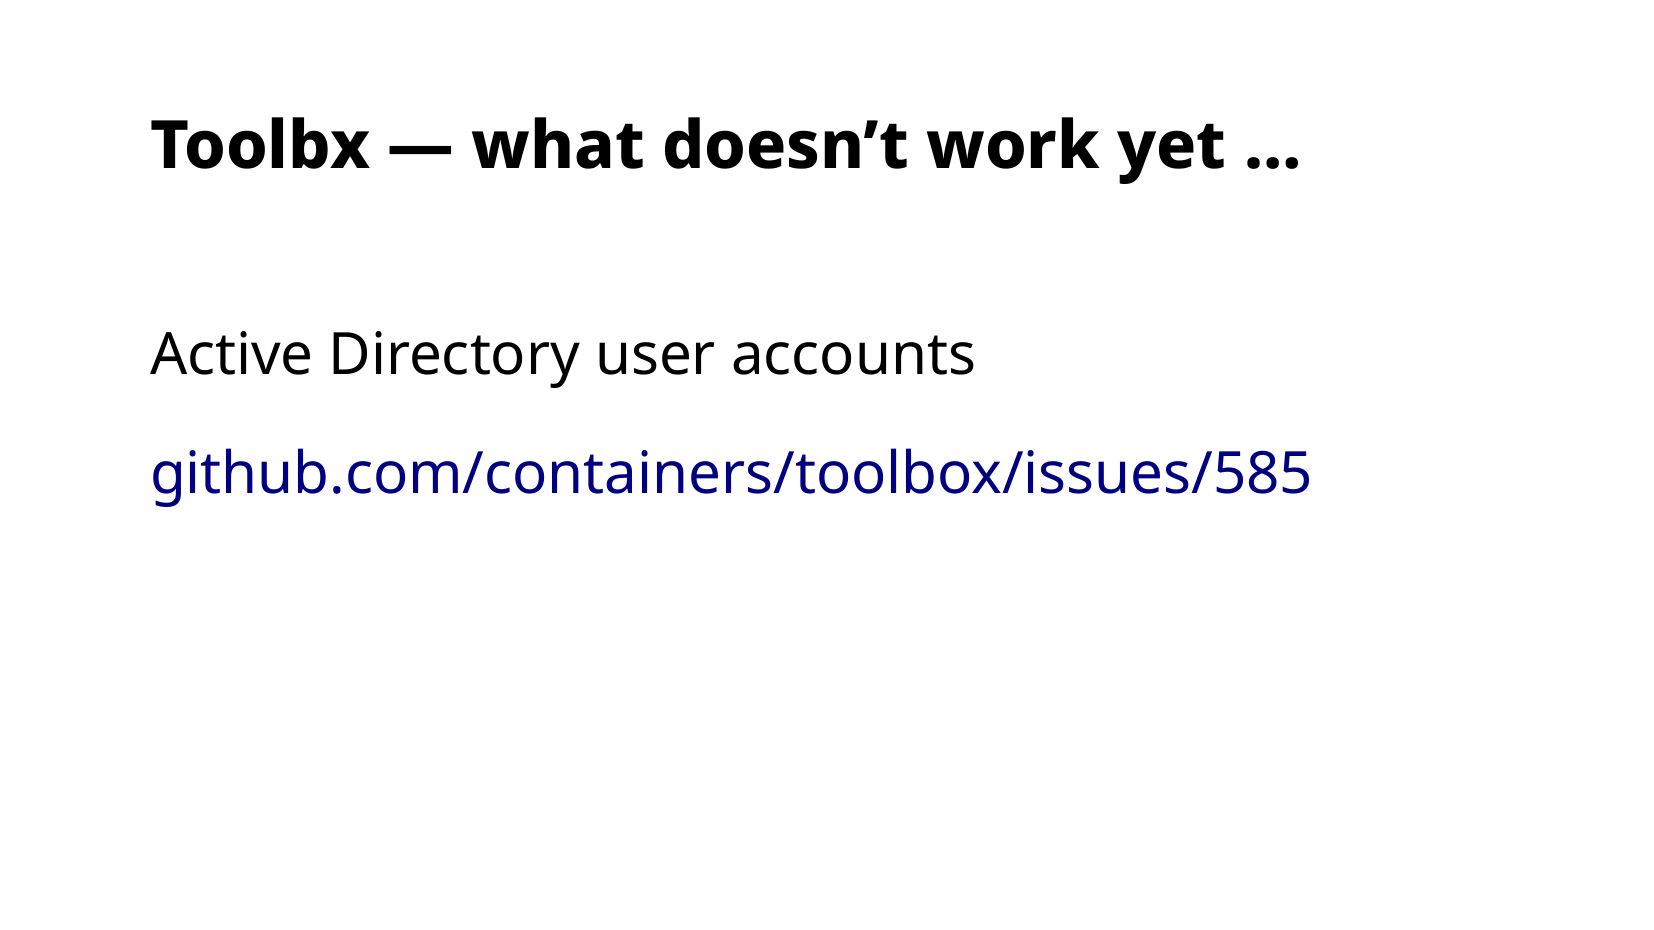

# Toolbx — what doesn’t work yet …
Active Directory user accounts
github.com/containers/toolbox/issues/585